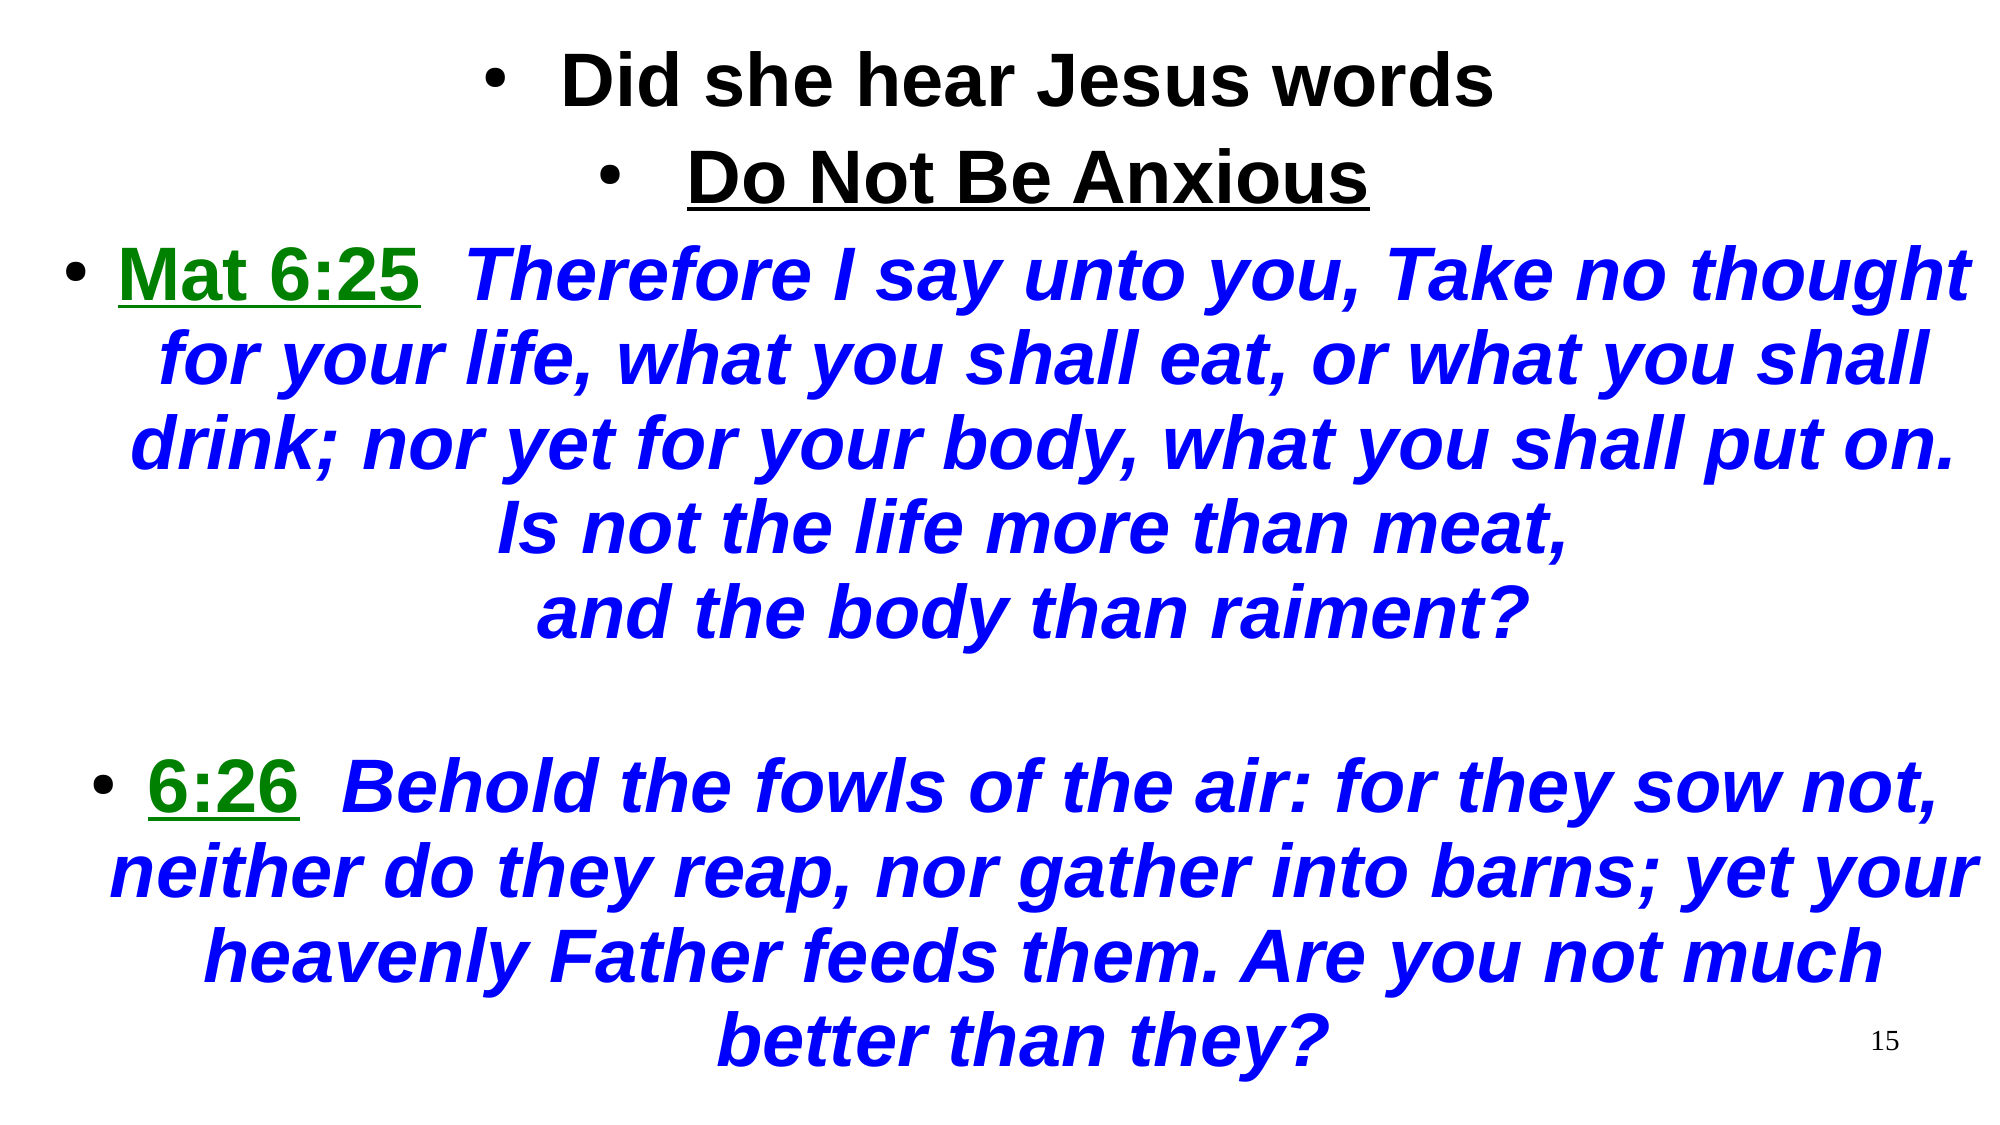

# Did she hear Jesus words
Do Not Be Anxious
Mat 6:25  Therefore I say unto you, Take no thought for your life, what you shall eat, or what you shall drink; nor yet for your body, what you shall put on. Is not the life more than meat,
and the body than raiment?
6:26  Behold the fowls of the air: for they sow not, neither do they reap, nor gather into barns; yet your heavenly Father feeds them. Are you not much better than they?
15